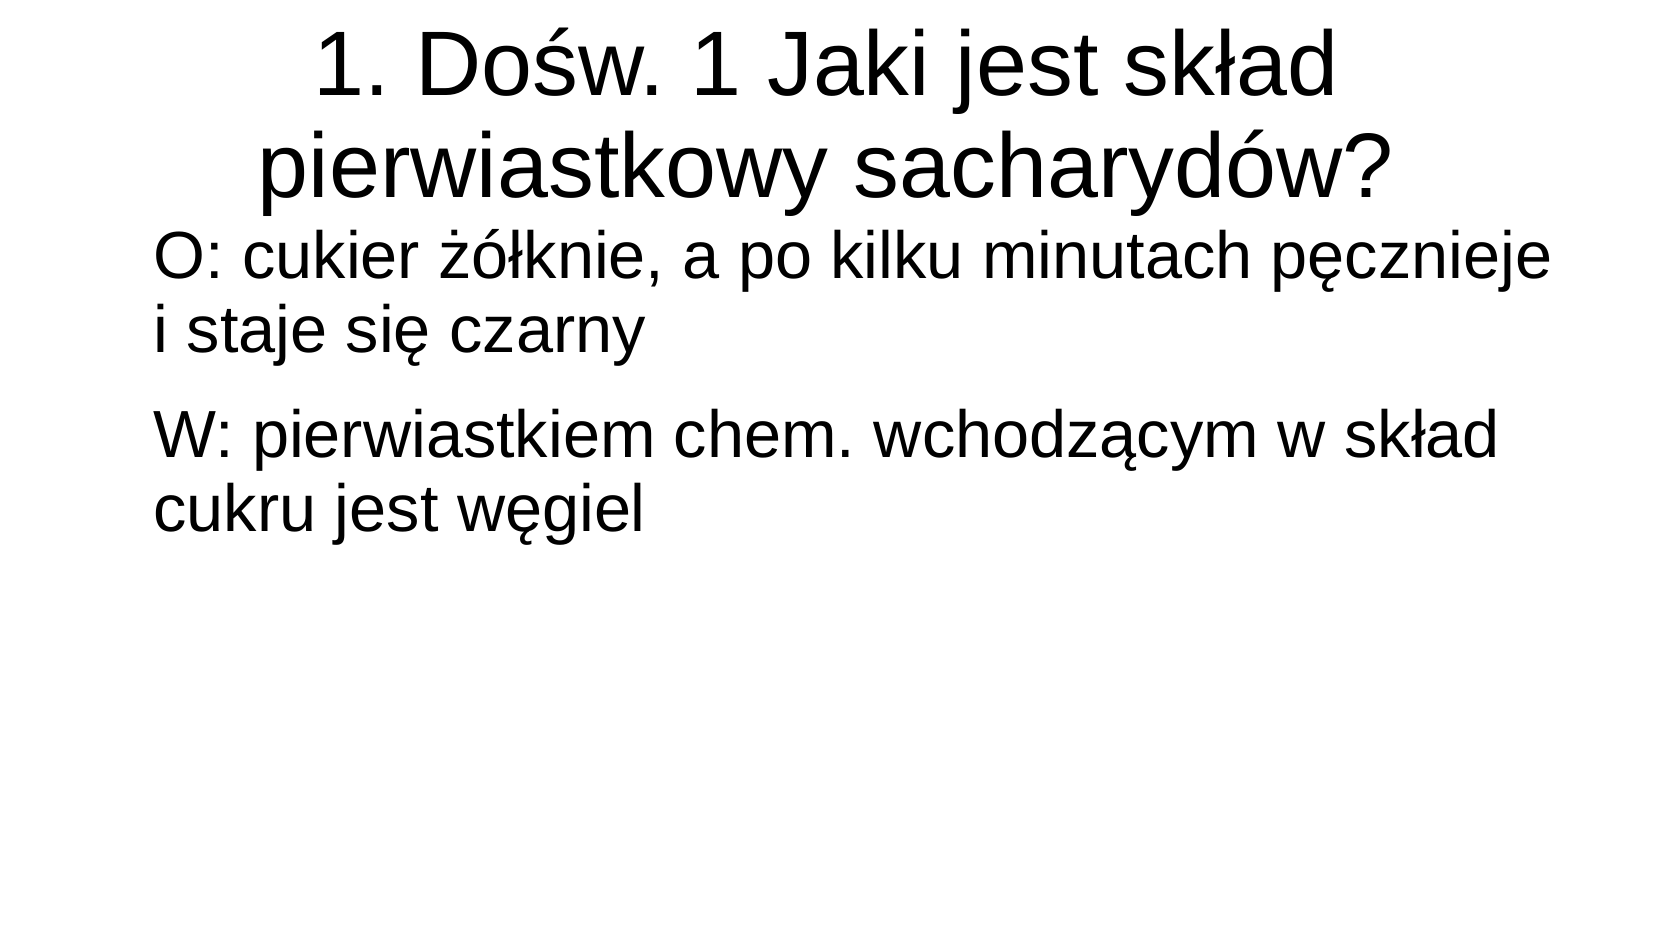

# 1. Dośw. 1 Jaki jest skład pierwiastkowy sacharydów?
O: cukier żółknie, a po kilku minutach pęcznieje i staje się czarny
W: pierwiastkiem chem. wchodzącym w skład cukru jest węgiel